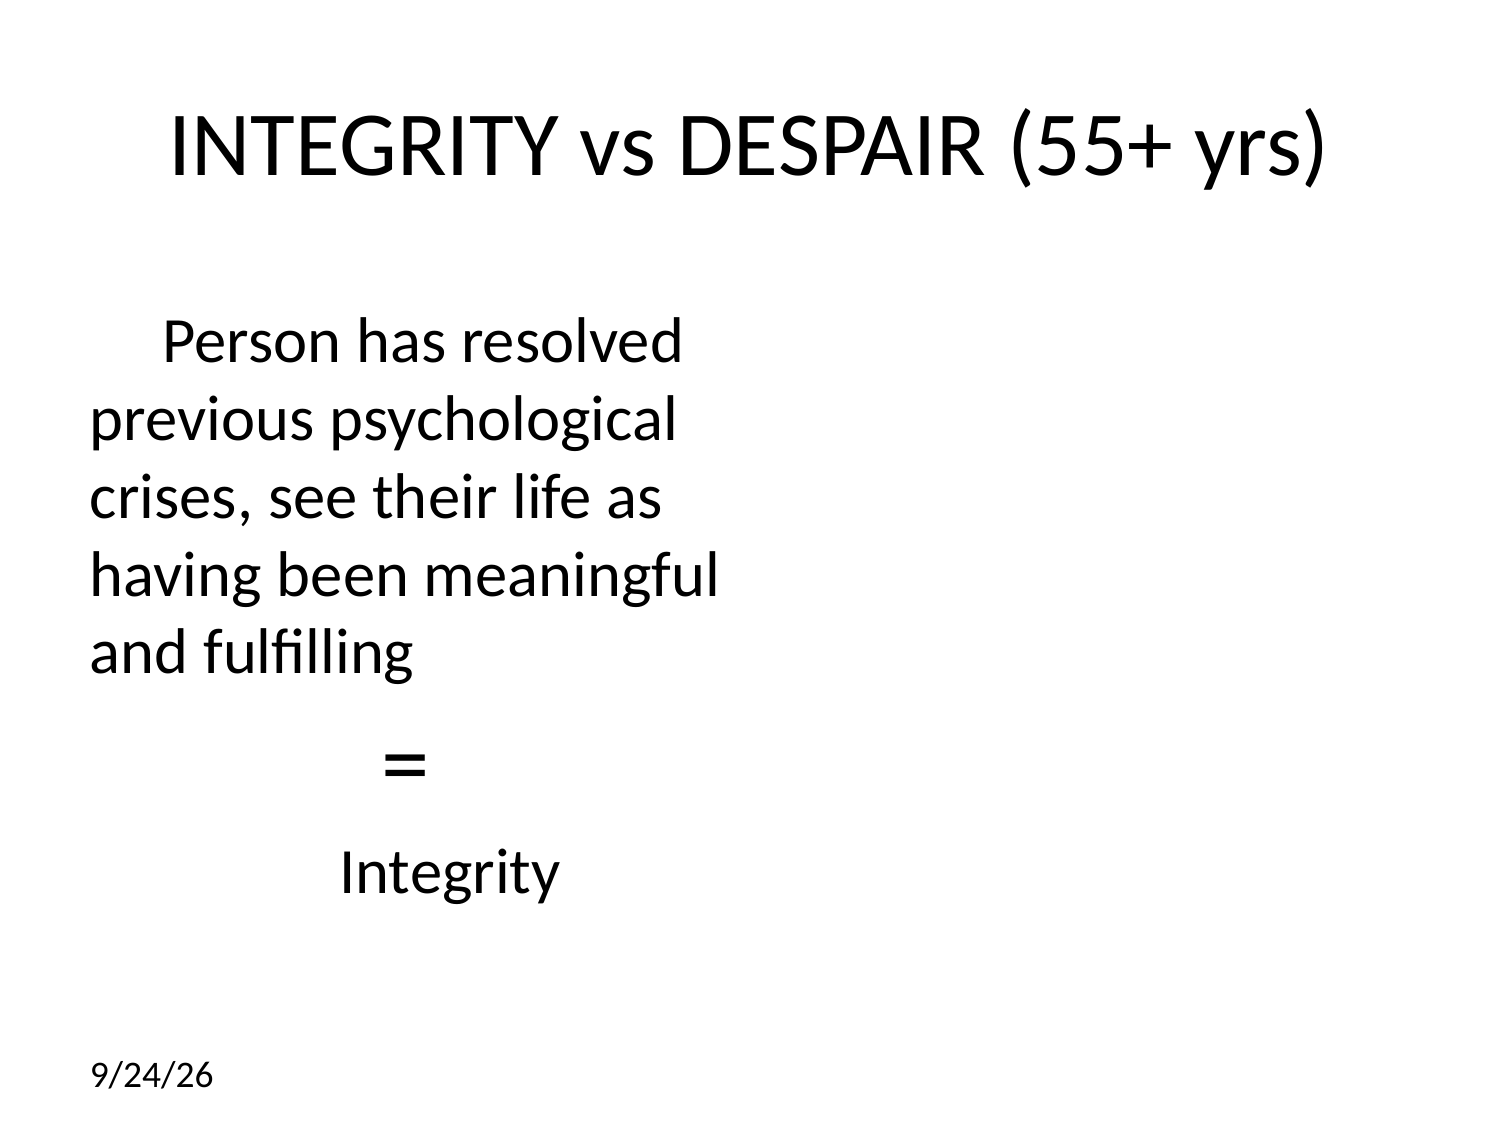

# INTEGRITY vs DESPAIR (55+ yrs)
	Person has resolved previous psychological crises, see their life as having been meaningful and fulfilling
=
	 Integrity